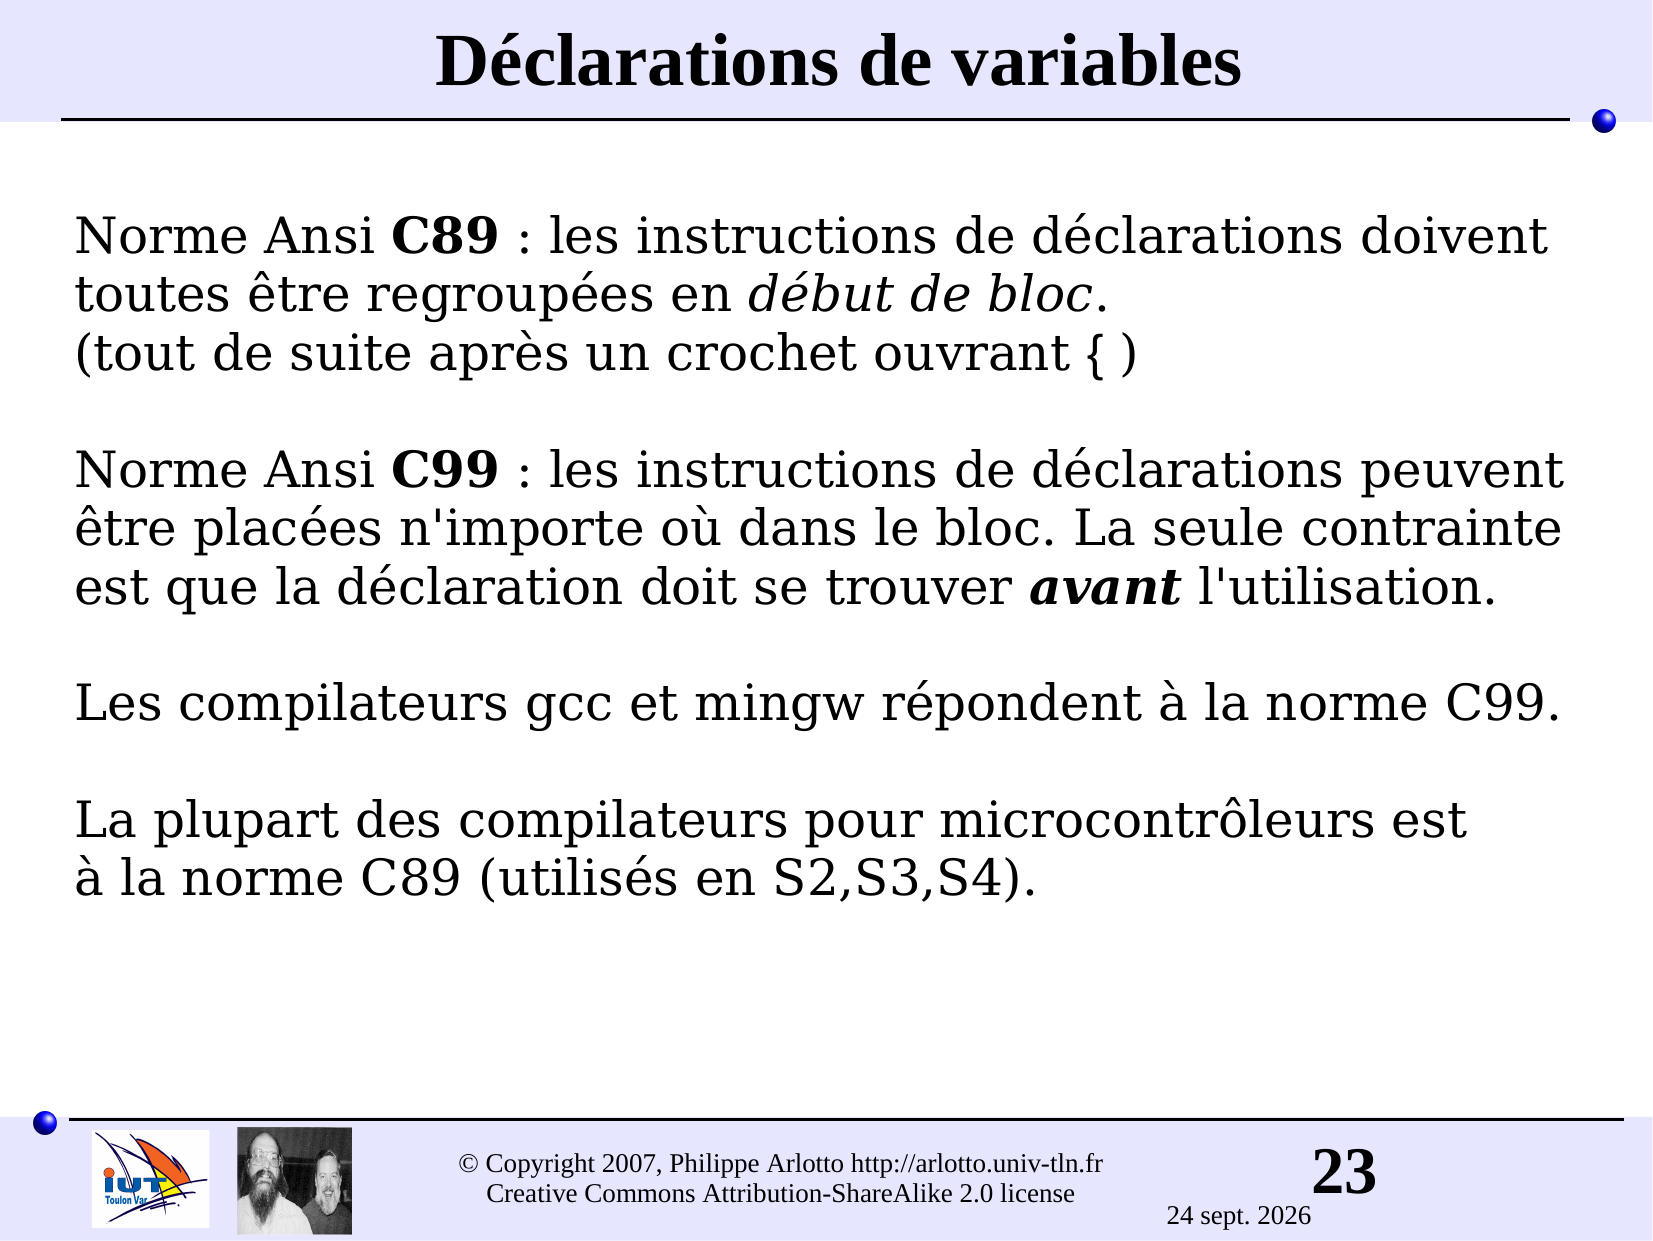

# Déclarations de variables
Norme Ansi C89 : les instructions de déclarations doivent
toutes être regroupées en début de bloc.
(tout de suite après un crochet ouvrant { )
Norme Ansi C99 : les instructions de déclarations peuvent
être placées n'importe où dans le bloc. La seule contrainte
est que la déclaration doit se trouver avant l'utilisation.
Les compilateurs gcc et mingw répondent à la norme C99.
La plupart des compilateurs pour microcontrôleurs est
à la norme C89 (utilisés en S2,S3,S4).